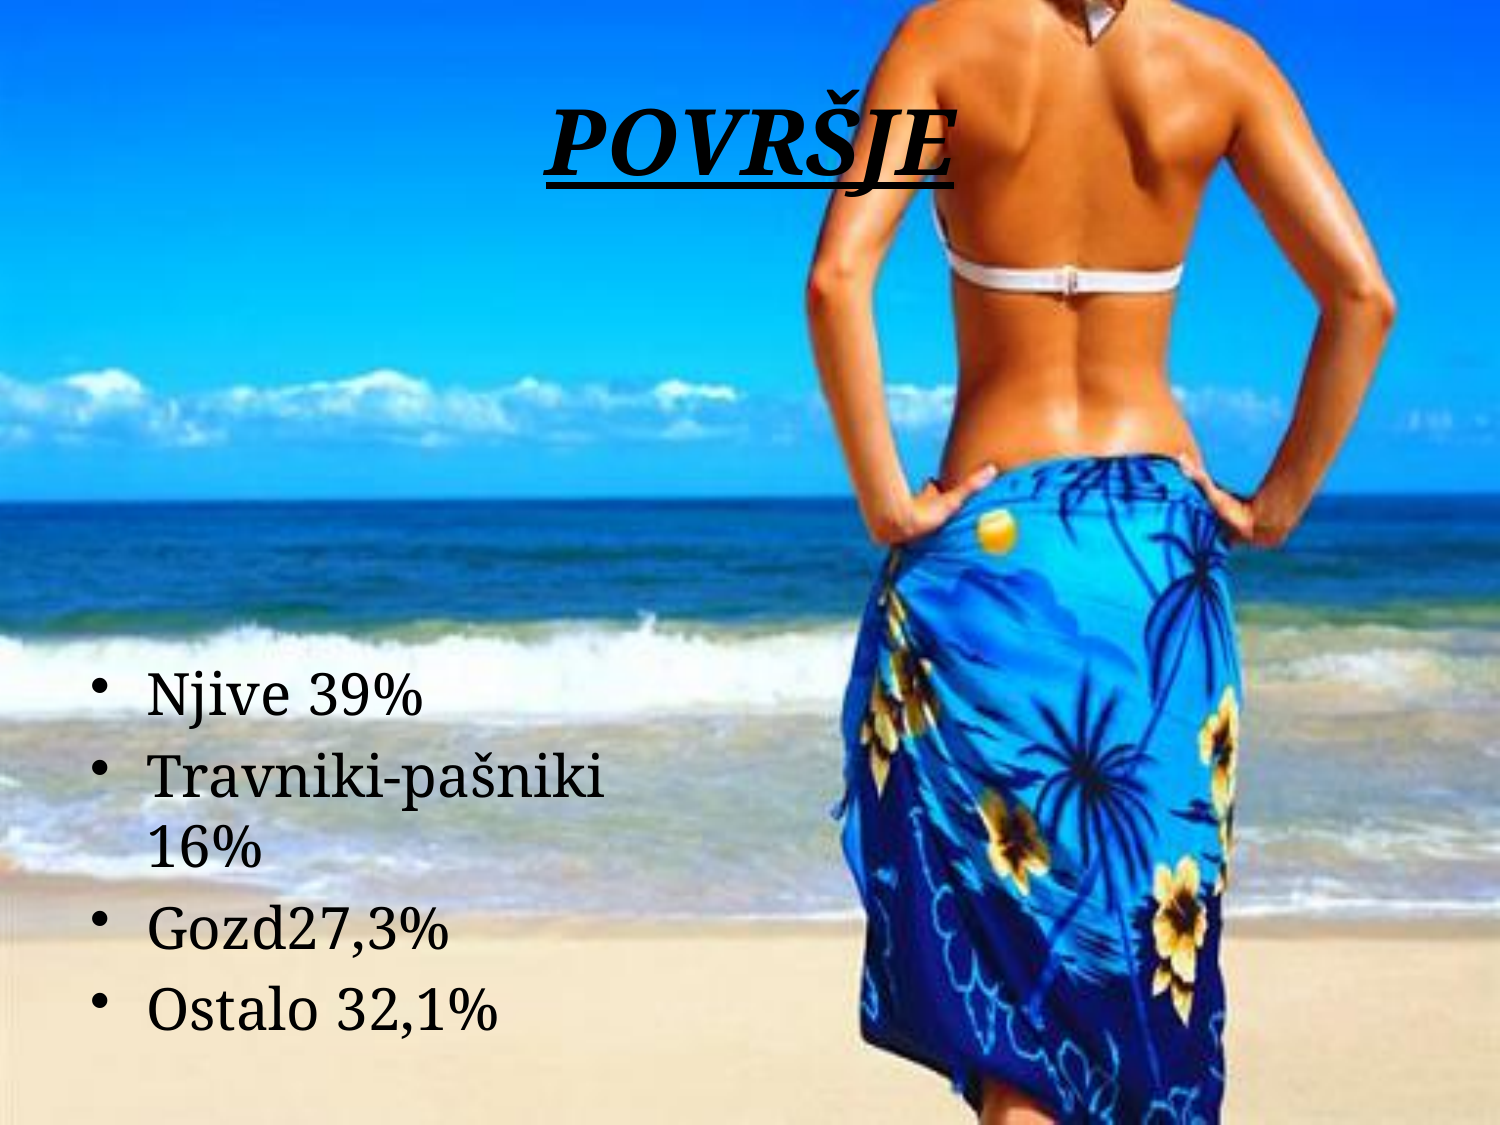

# POVRŠJE
Njive 39%
Travniki-pašniki 16%
Gozd27,3%
Ostalo 32,1%